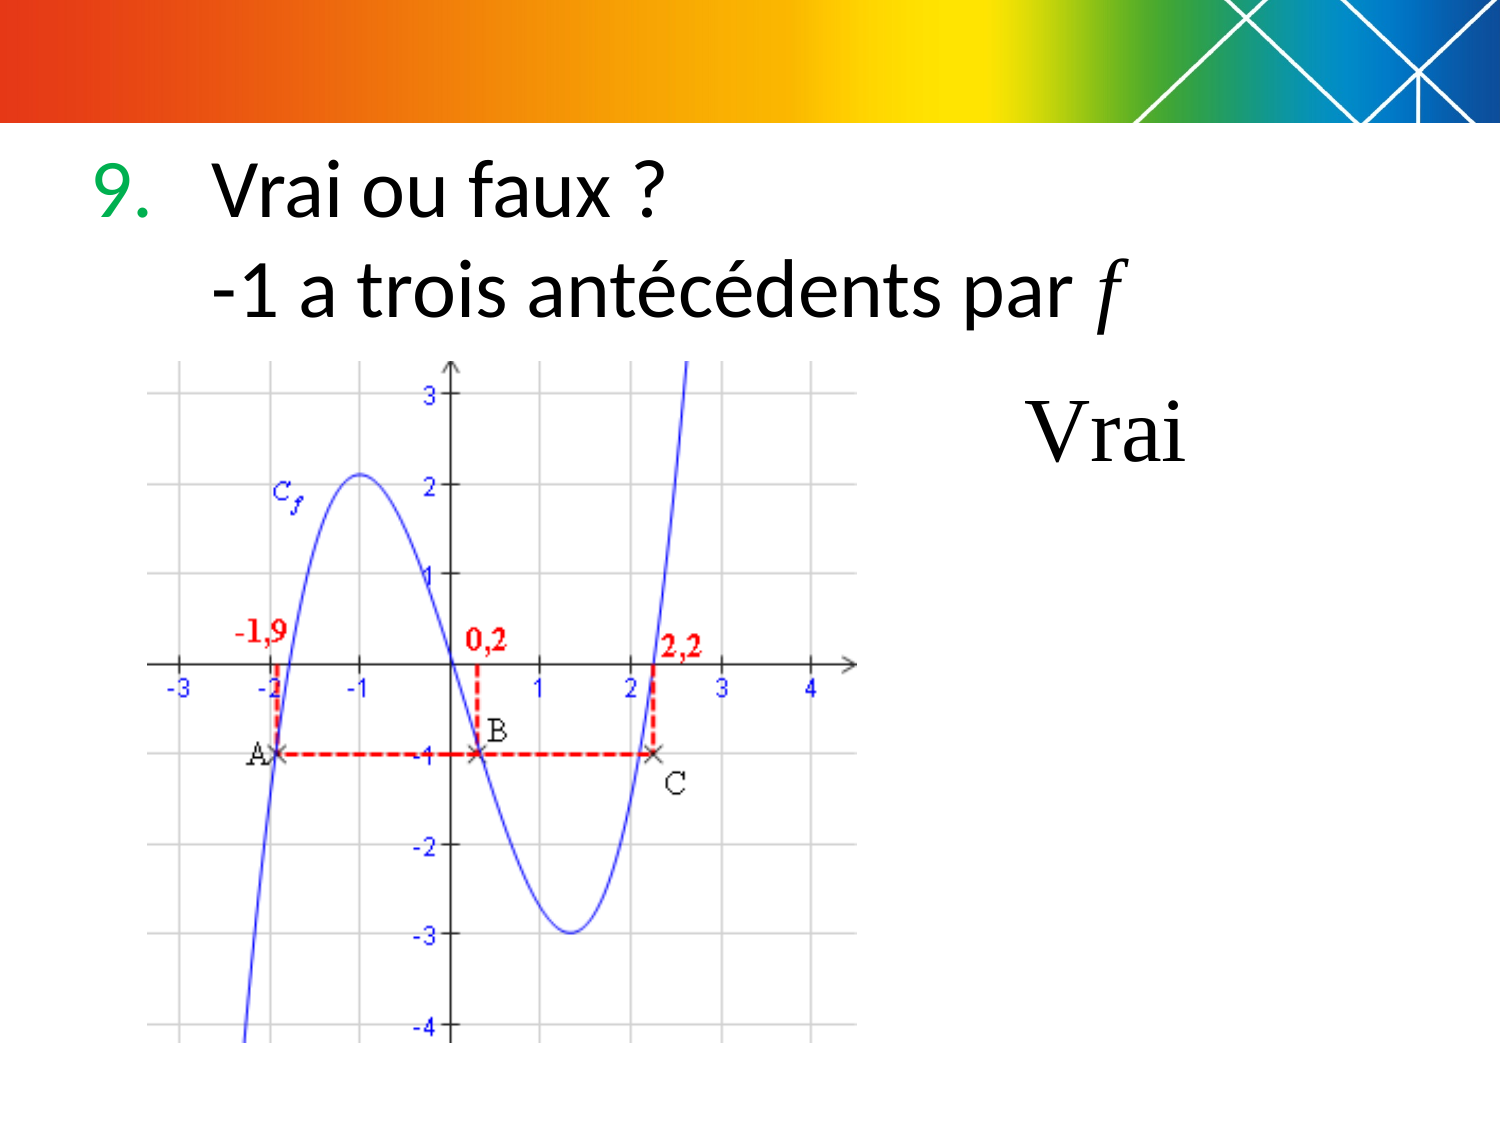

# Vrai ou faux ? -1 a trois antécédents par f
Vrai